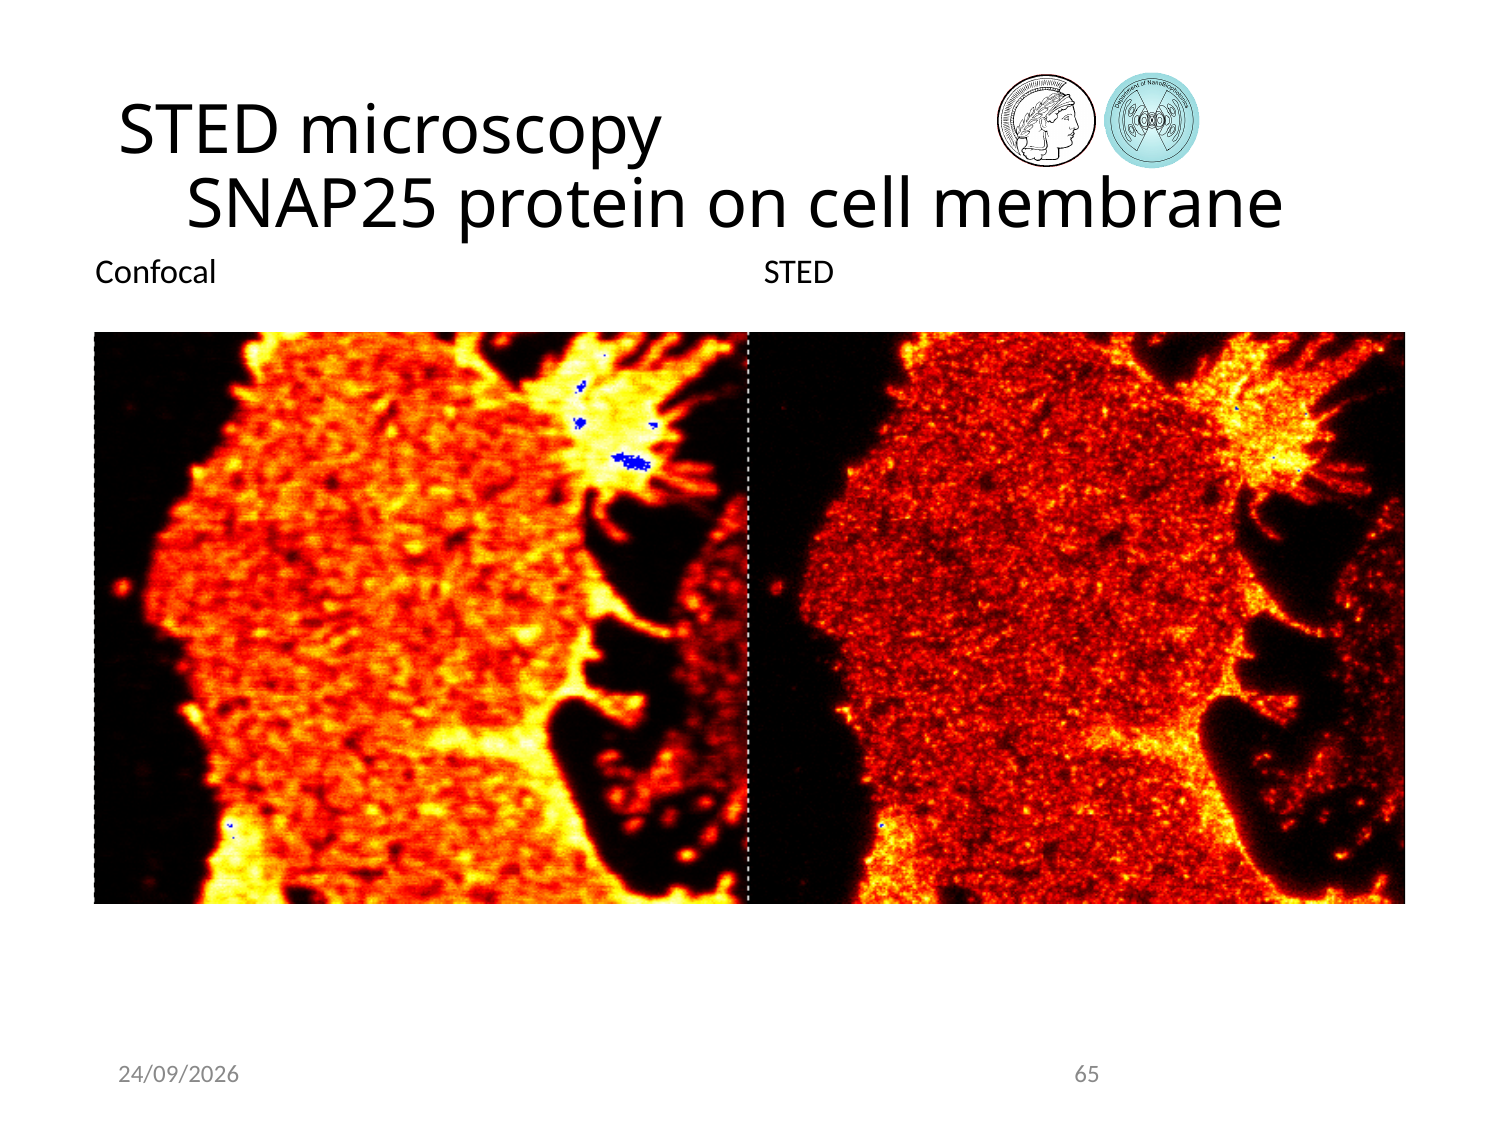

# STED microscopy SNAP25 protein on cell membrane
Confocal
STED